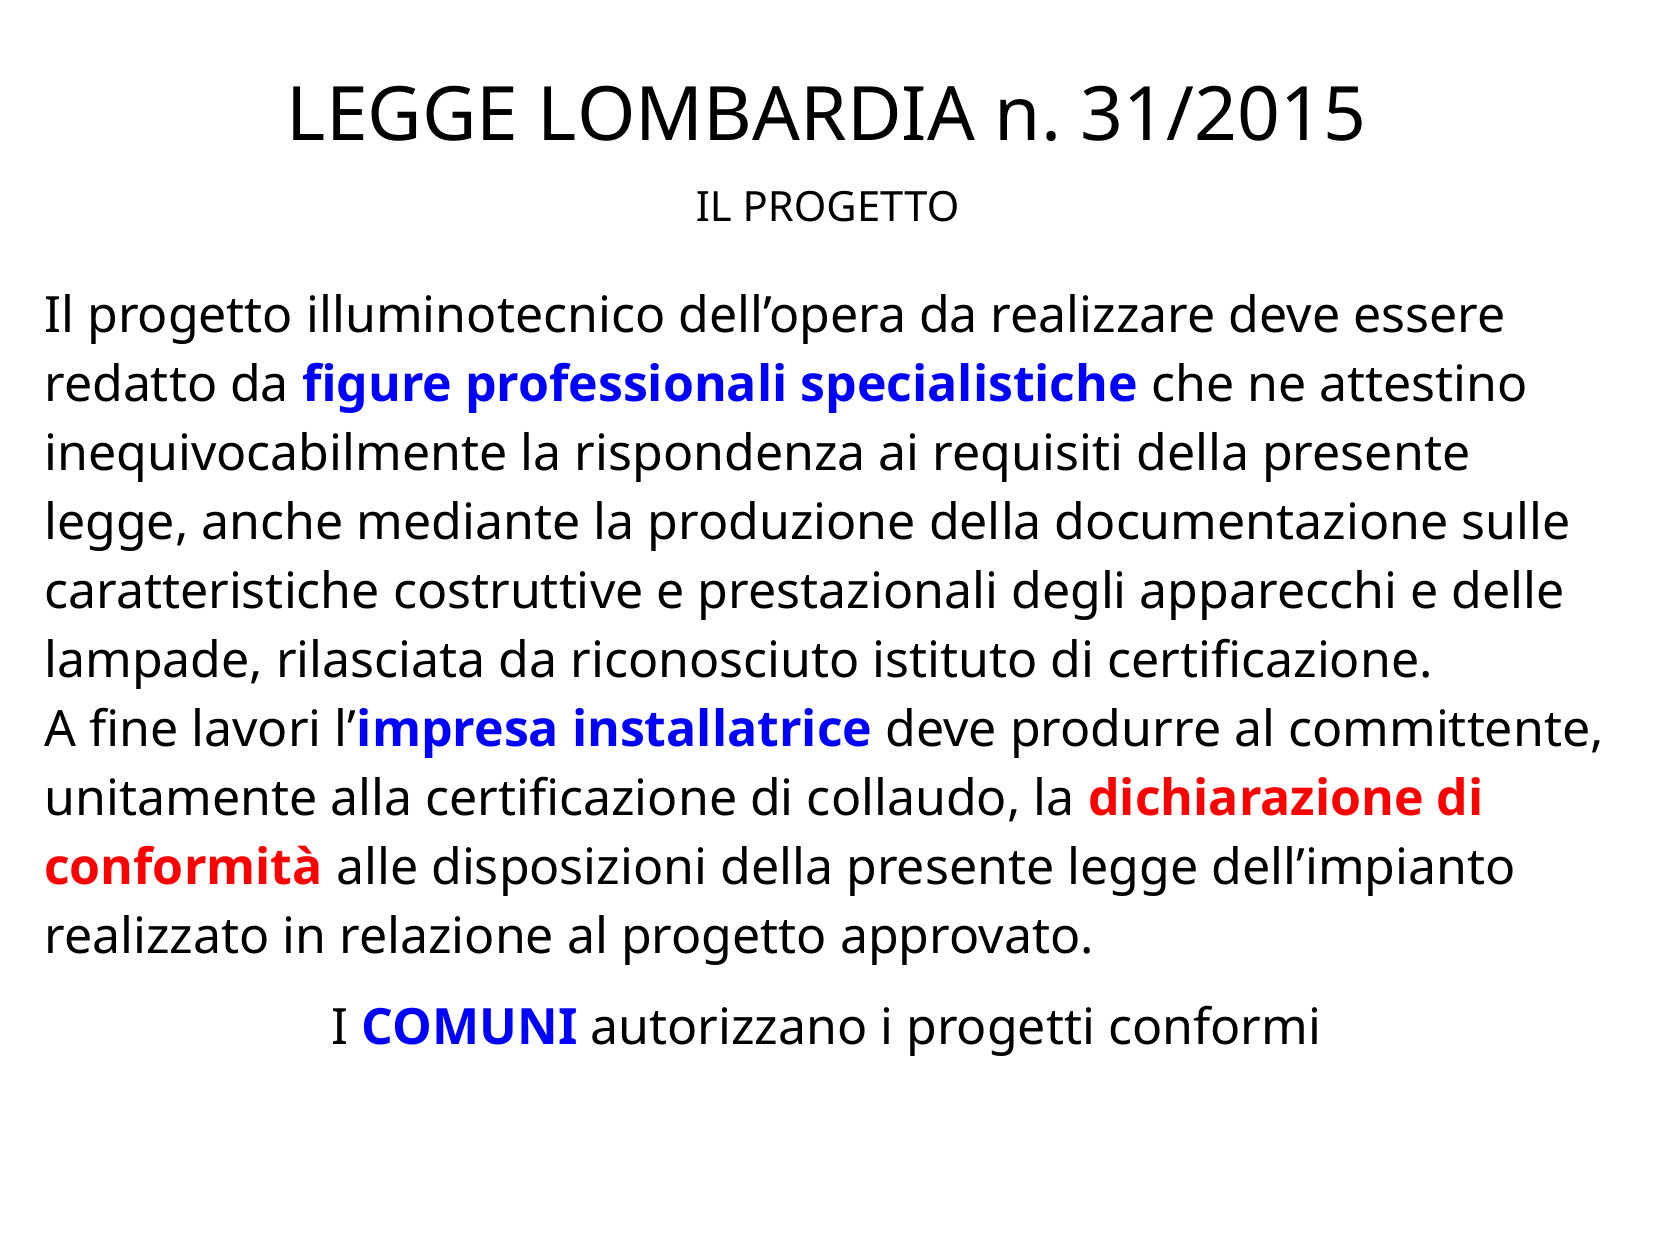

# LEGGE LOMBARDIA n. 31/2015
IL PROGETTO
Il progetto illuminotecnico dell’opera da realizzare deve essere redatto da figure professionali specialistiche che ne attestino inequivocabilmente la rispondenza ai requisiti della presente legge, anche mediante la produzione della documentazione sulle caratteristiche costruttive e prestazionali degli apparecchi e delle lampade, rilasciata da riconosciuto istituto di certificazione.
A fine lavori l’impresa installatrice deve produrre al committente, unitamente alla certificazione di collaudo, la dichiarazione di conformità alle disposizioni della presente legge dell’impianto realizzato in relazione al progetto approvato.
I COMUNI autorizzano i progetti conformi